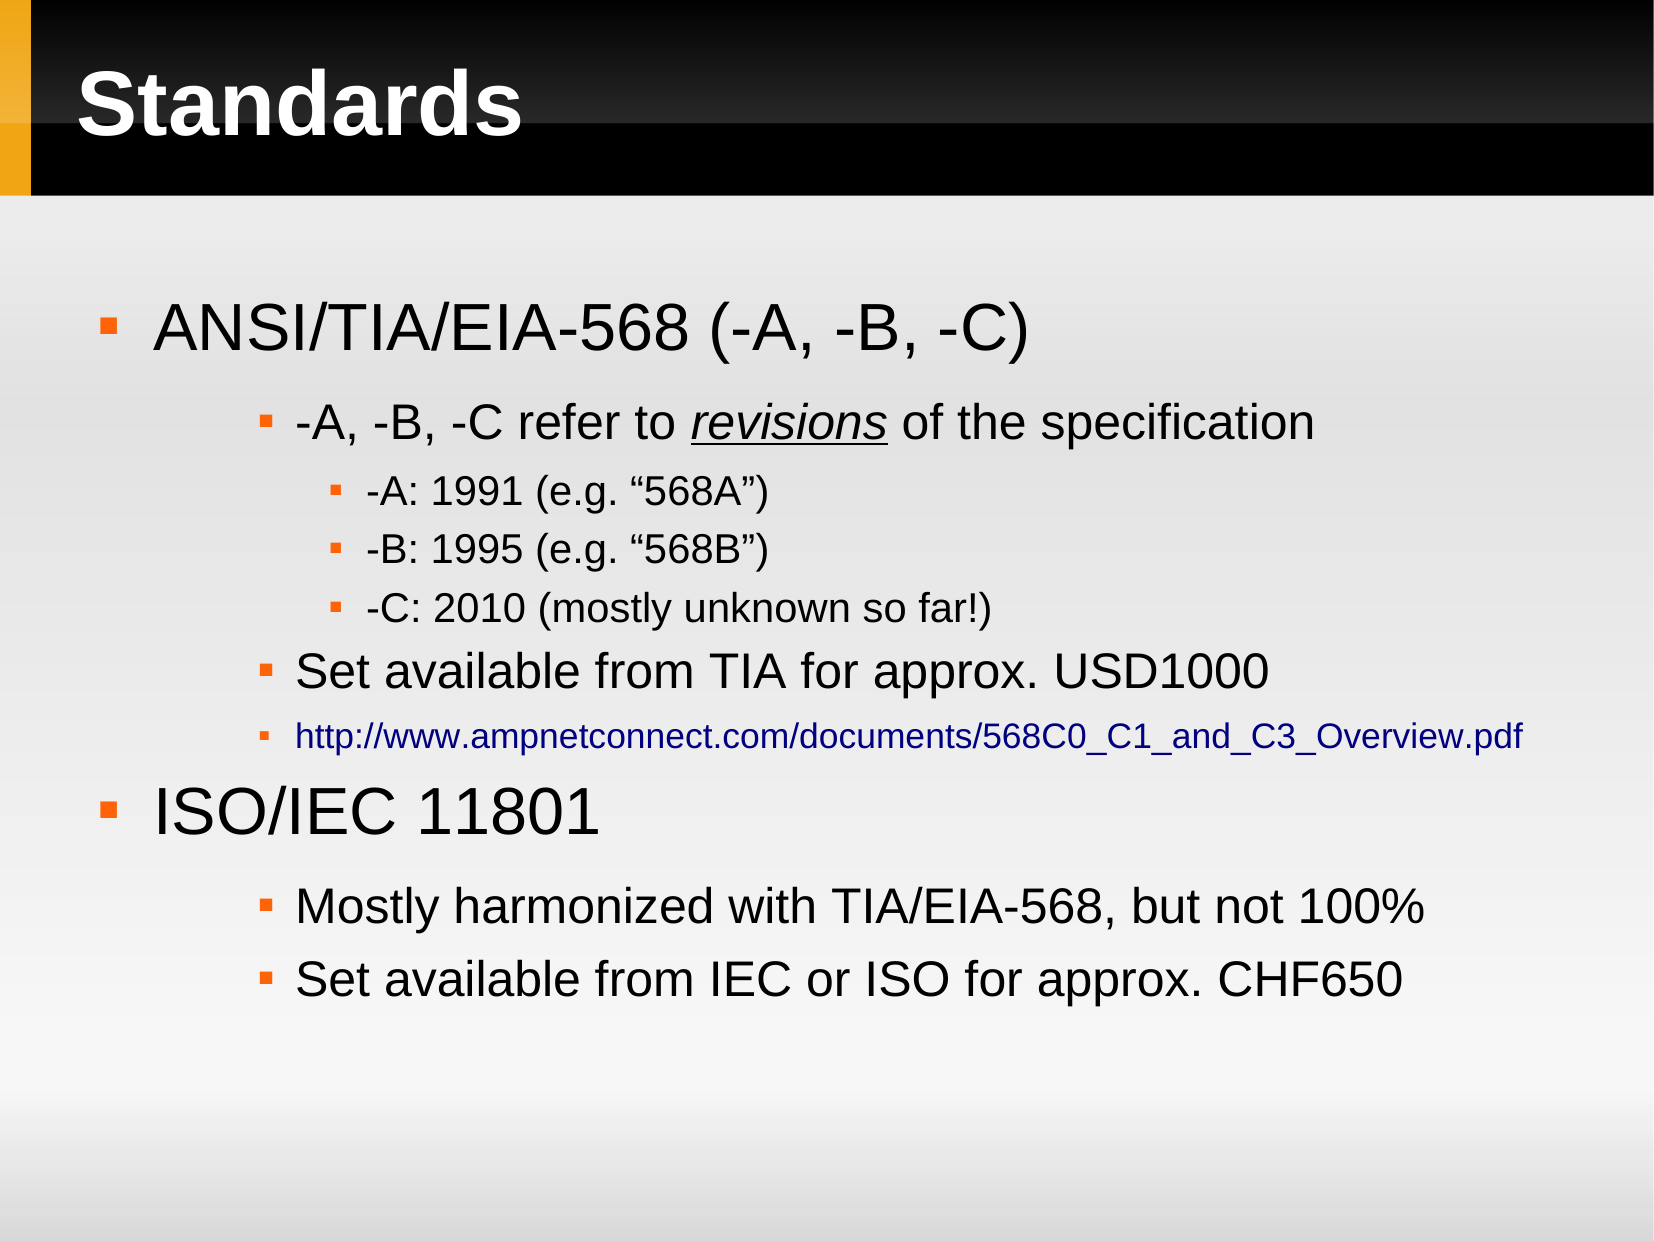

# Standards
ANSI/TIA/EIA-568 (-A, -B, -C)
-A, -B, -C refer to revisions of the specification
-A: 1991 (e.g. “568A”)
-B: 1995 (e.g. “568B”)
-C: 2010 (mostly unknown so far!)
Set available from TIA for approx. USD1000
http://www.ampnetconnect.com/documents/568C0_C1_and_C3_Overview.pdf
ISO/IEC 11801
Mostly harmonized with TIA/EIA-568, but not 100%
Set available from IEC or ISO for approx. CHF650